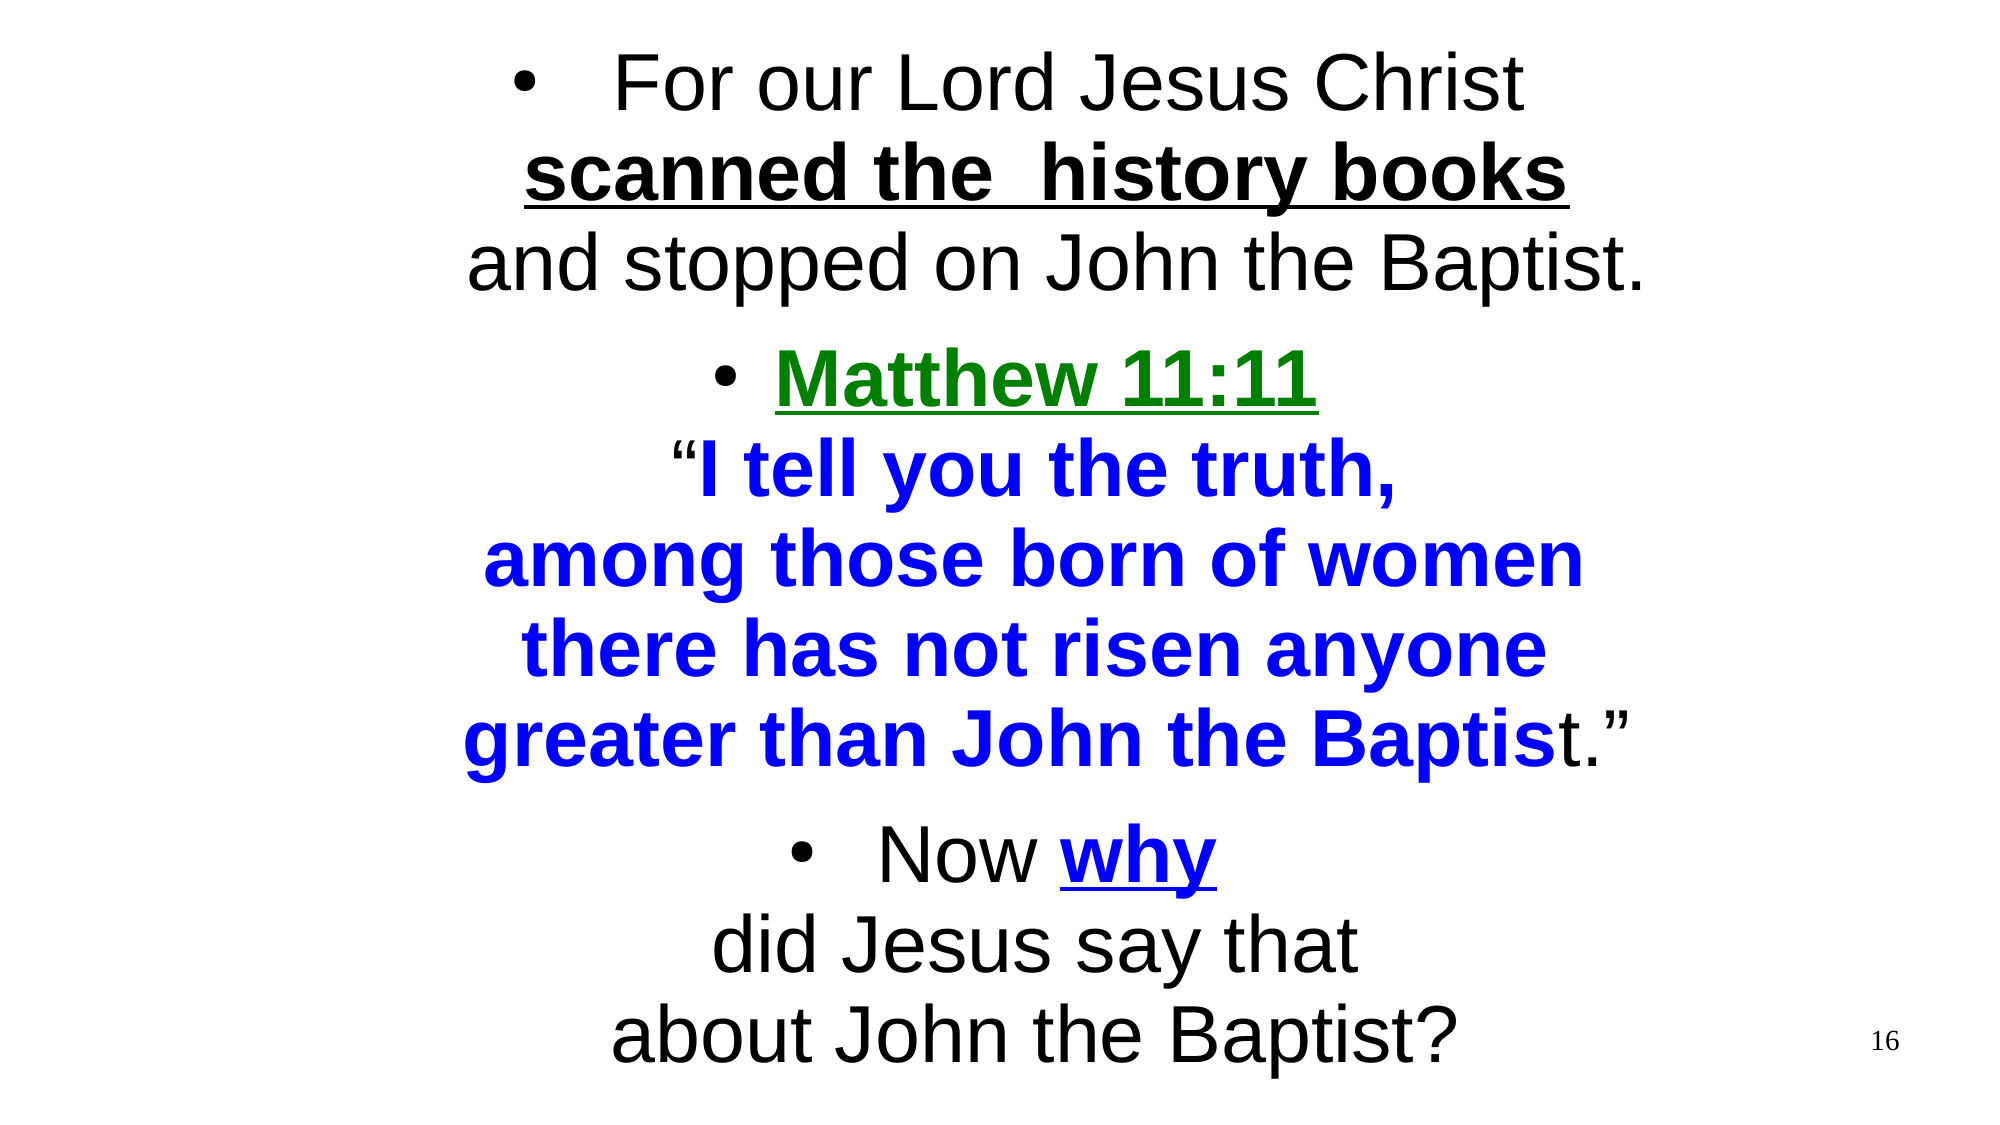

# For our Lord Jesus Christ scanned the history books and stopped on John the Baptist.
Matthew 11:11
“I tell you the truth, 
among those born of women
there has not risen anyone
greater than John the Baptist.”
 Now why
did Jesus say that
about John the Baptist?
16